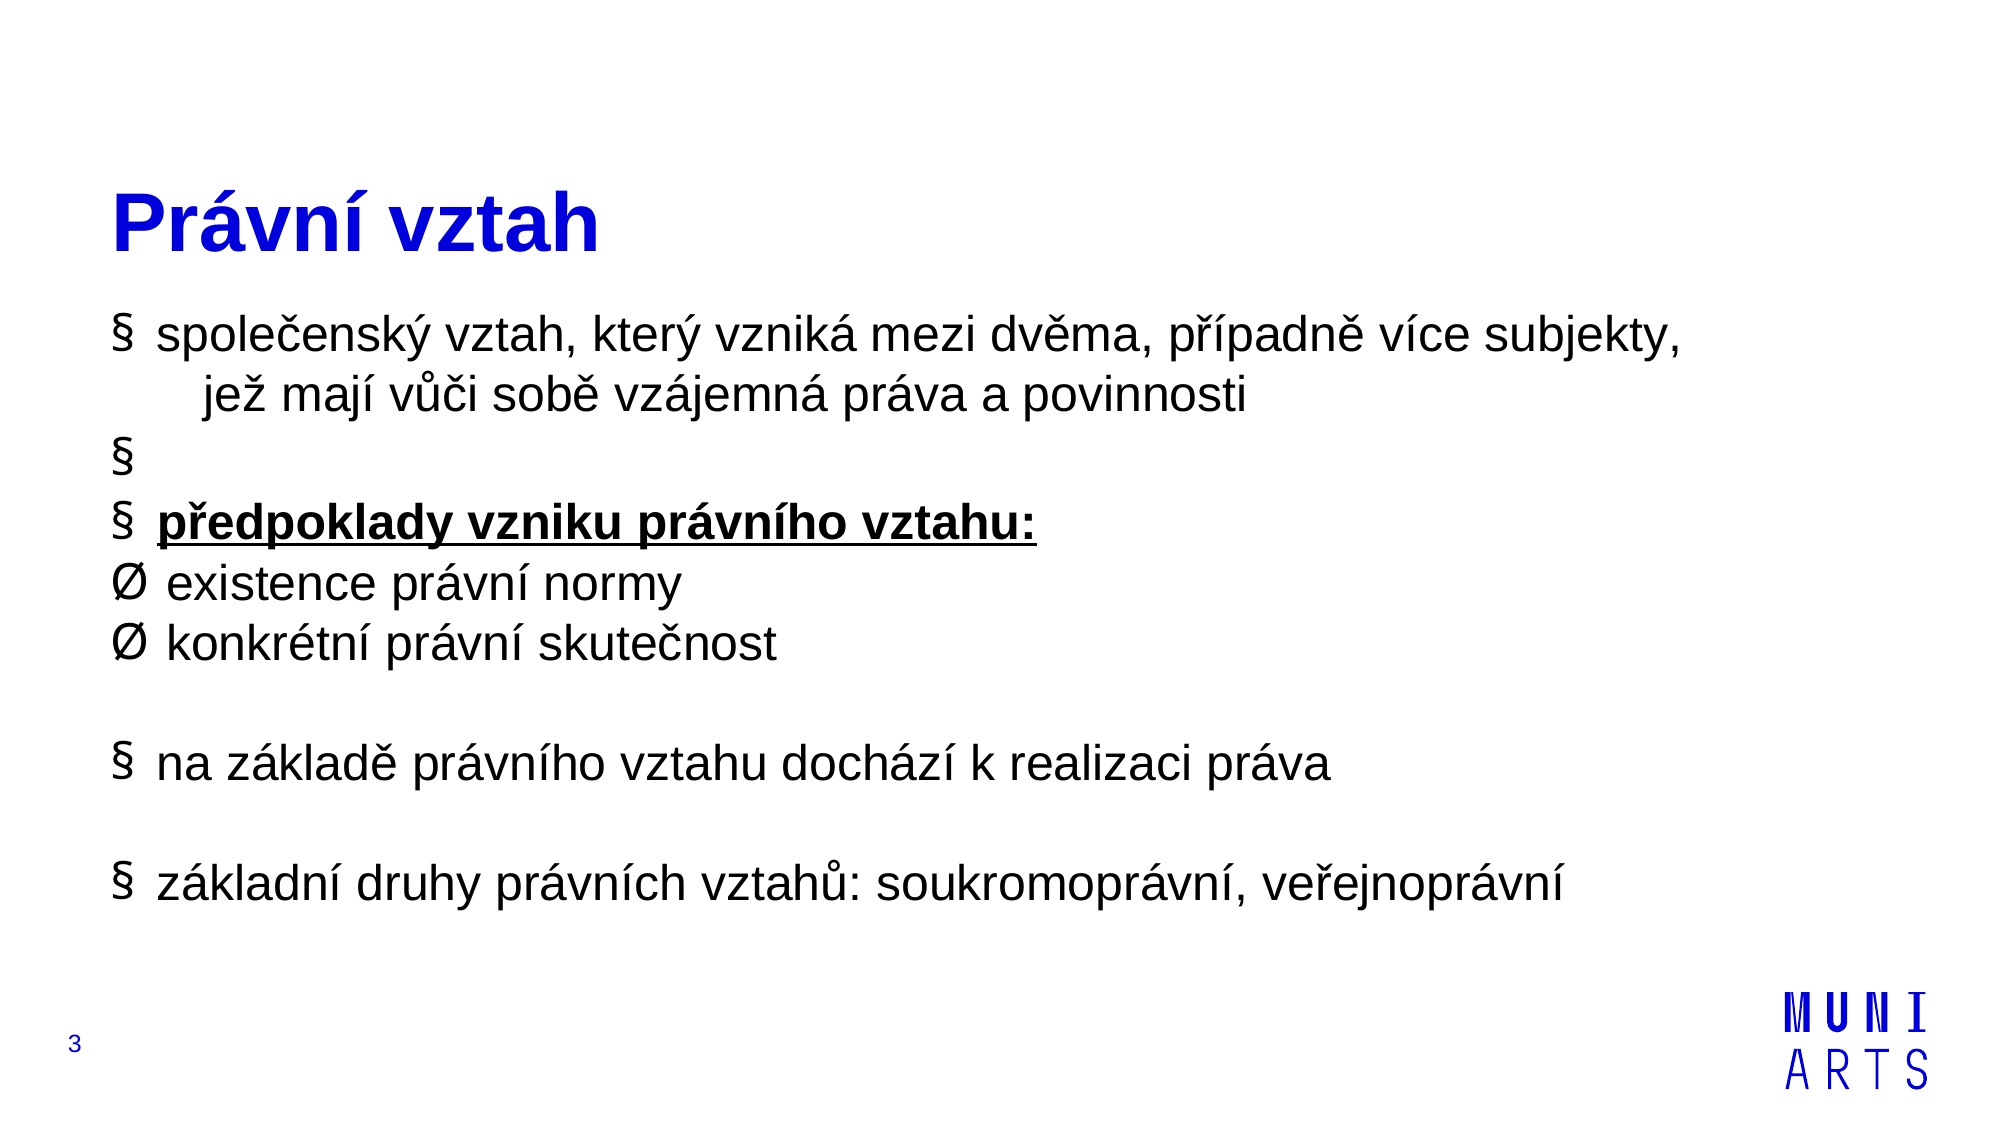

# Právní vztah
společenský vztah, který vzniká mezi dvěma, případně více subjekty, jež mají vůči sobě vzájemná práva a povinnosti
předpoklady vzniku právního vztahu:
existence právní normy
konkrétní právní skutečnost
na základě právního vztahu dochází k realizaci práva
základní druhy právních vztahů: soukromoprávní, veřejnoprávní